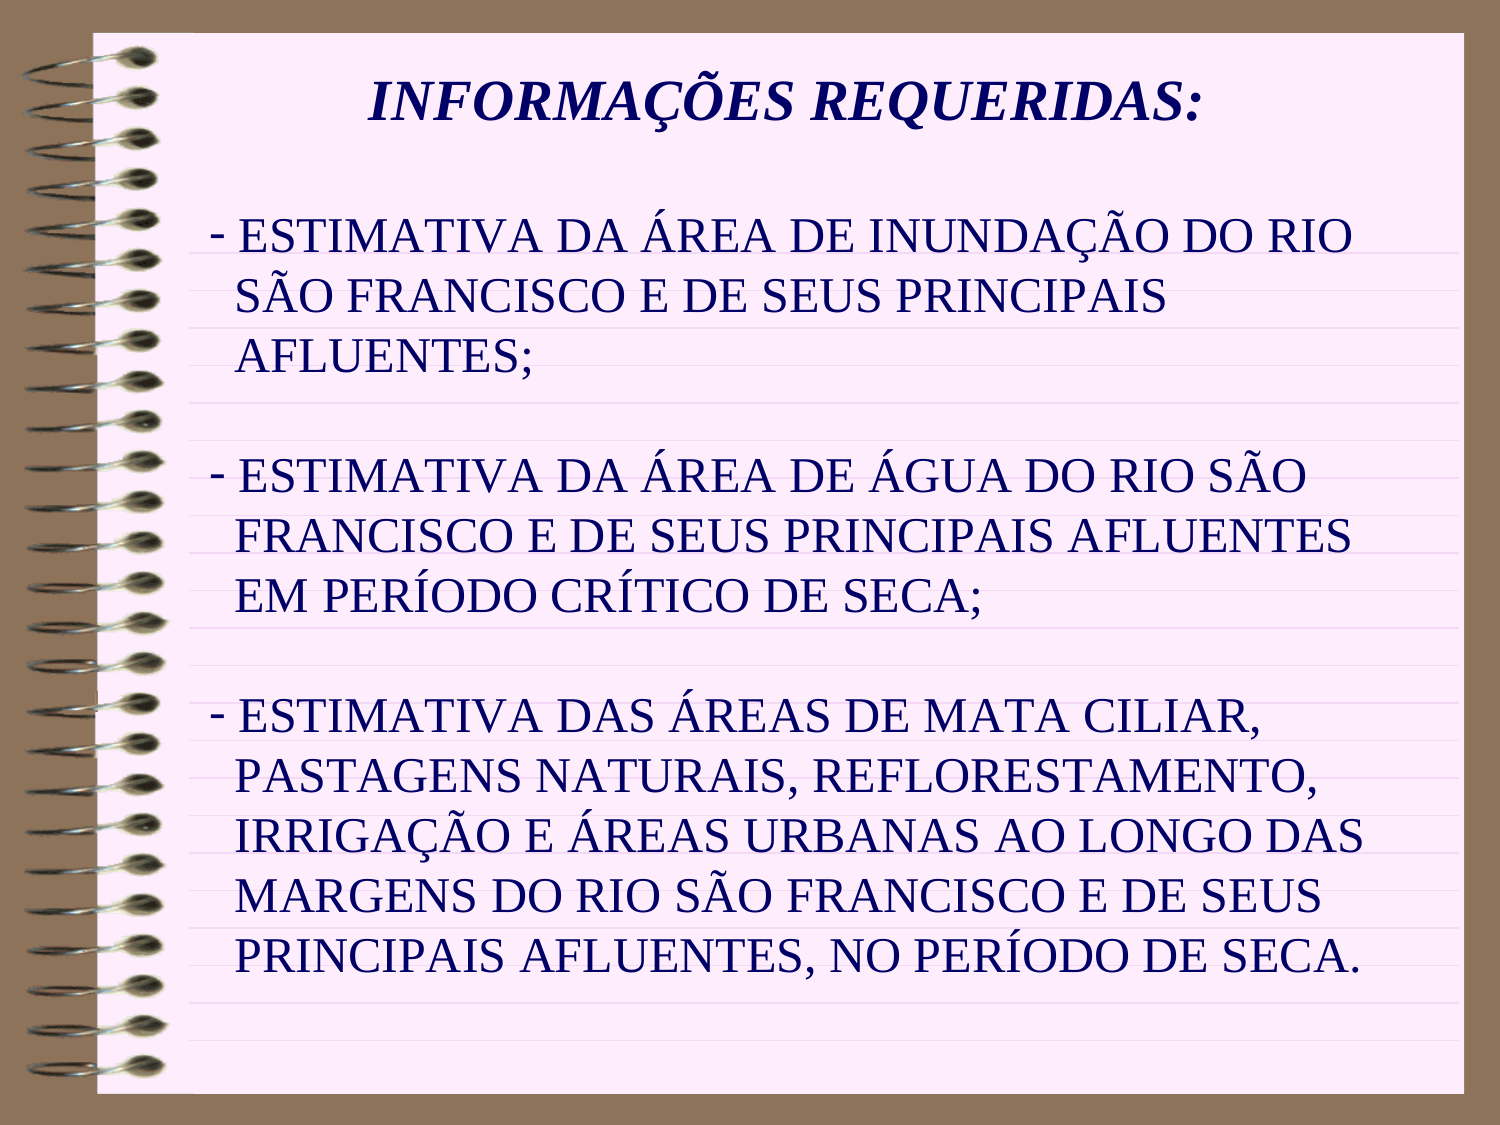

INFORMAÇÕES REQUERIDAS:
 ESTIMATIVA DA ÁREA DE INUNDAÇÃO DO RIO
 SÃO FRANCISCO E DE SEUS PRINCIPAIS
 AFLUENTES;
 ESTIMATIVA DA ÁREA DE ÁGUA DO RIO SÃO
 FRANCISCO E DE SEUS PRINCIPAIS AFLUENTES
 EM PERÍODO CRÍTICO DE SECA;
 ESTIMATIVA DAS ÁREAS DE MATA CILIAR,
 PASTAGENS NATURAIS, REFLORESTAMENTO,
 IRRIGAÇÃO E ÁREAS URBANAS AO LONGO DAS
 MARGENS DO RIO SÃO FRANCISCO E DE SEUS
 PRINCIPAIS AFLUENTES, NO PERÍODO DE SECA.